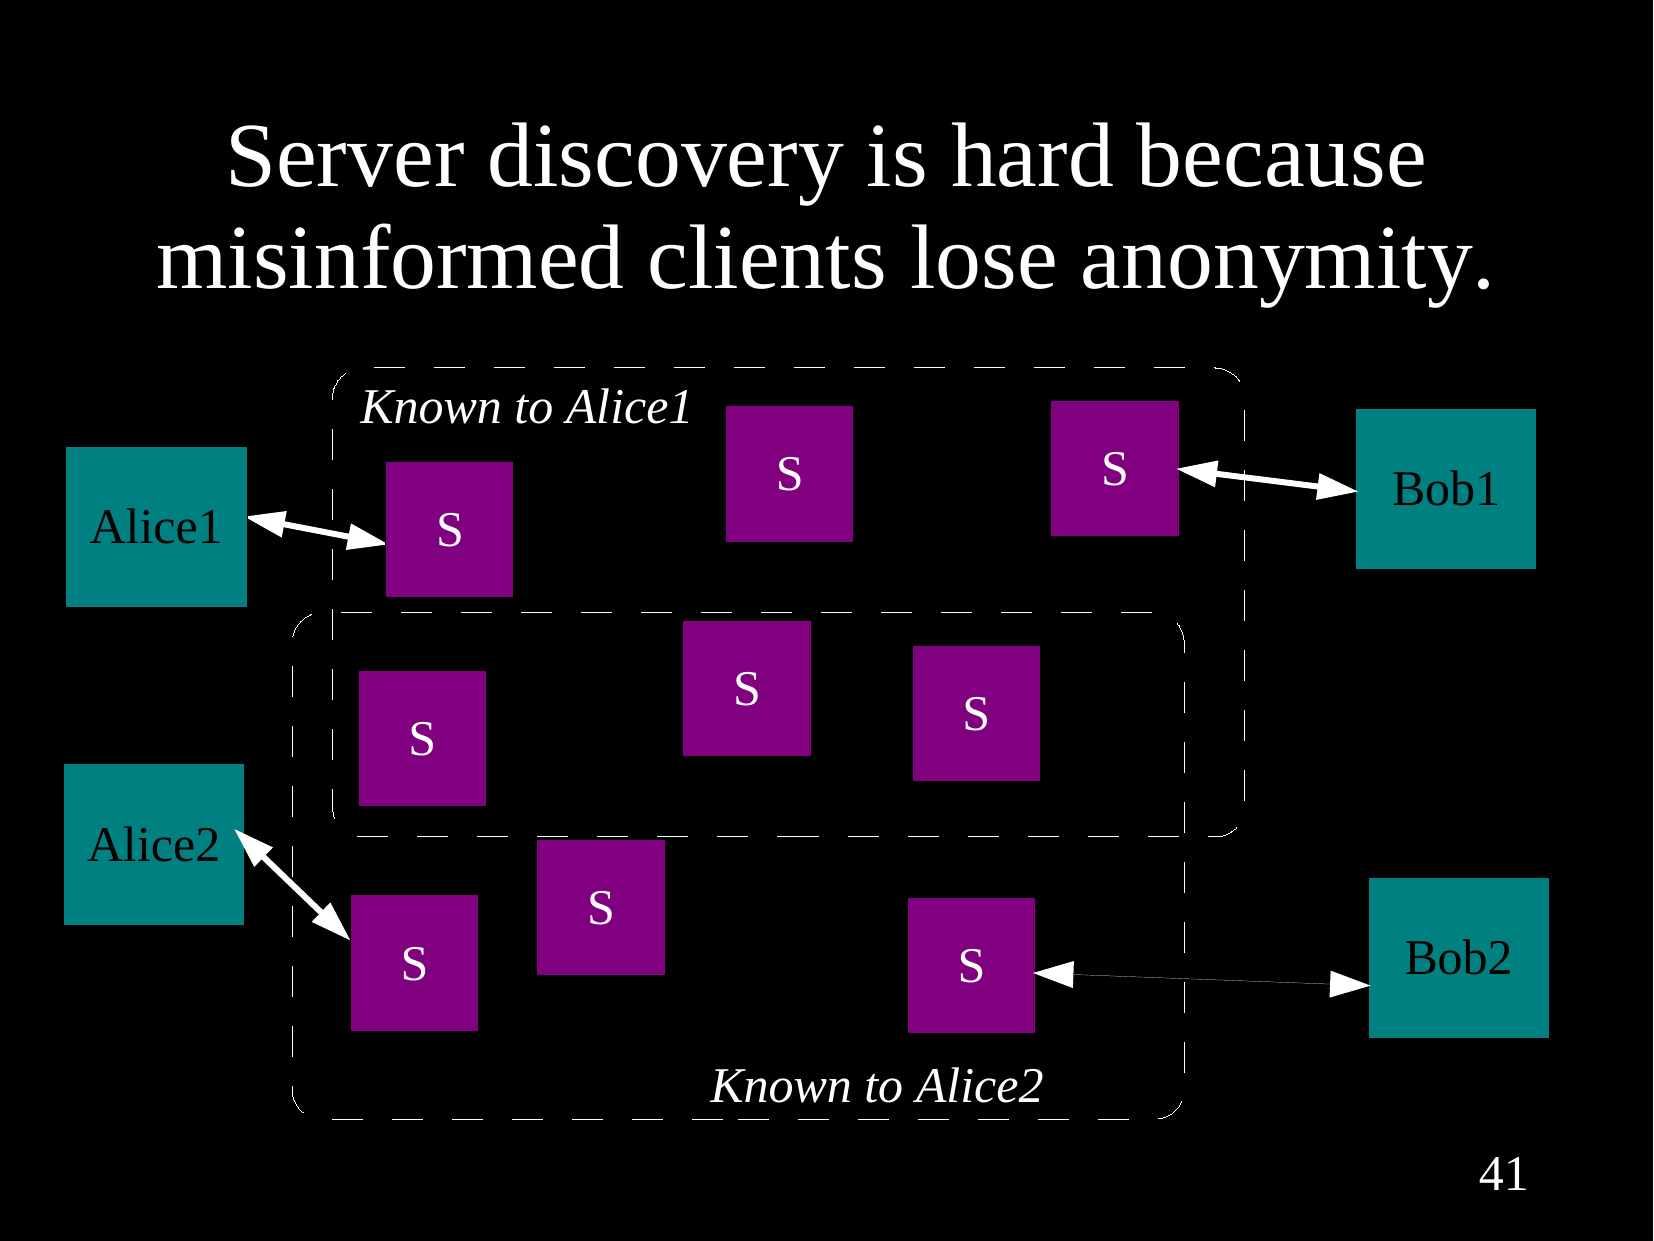

# Server discovery is hard because misinformed clients lose anonymity.
Known to Alice1
S
S
Bob1
Alice1
S
S
S
S
Alice2
S
Bob2
S
S
Known to Alice2